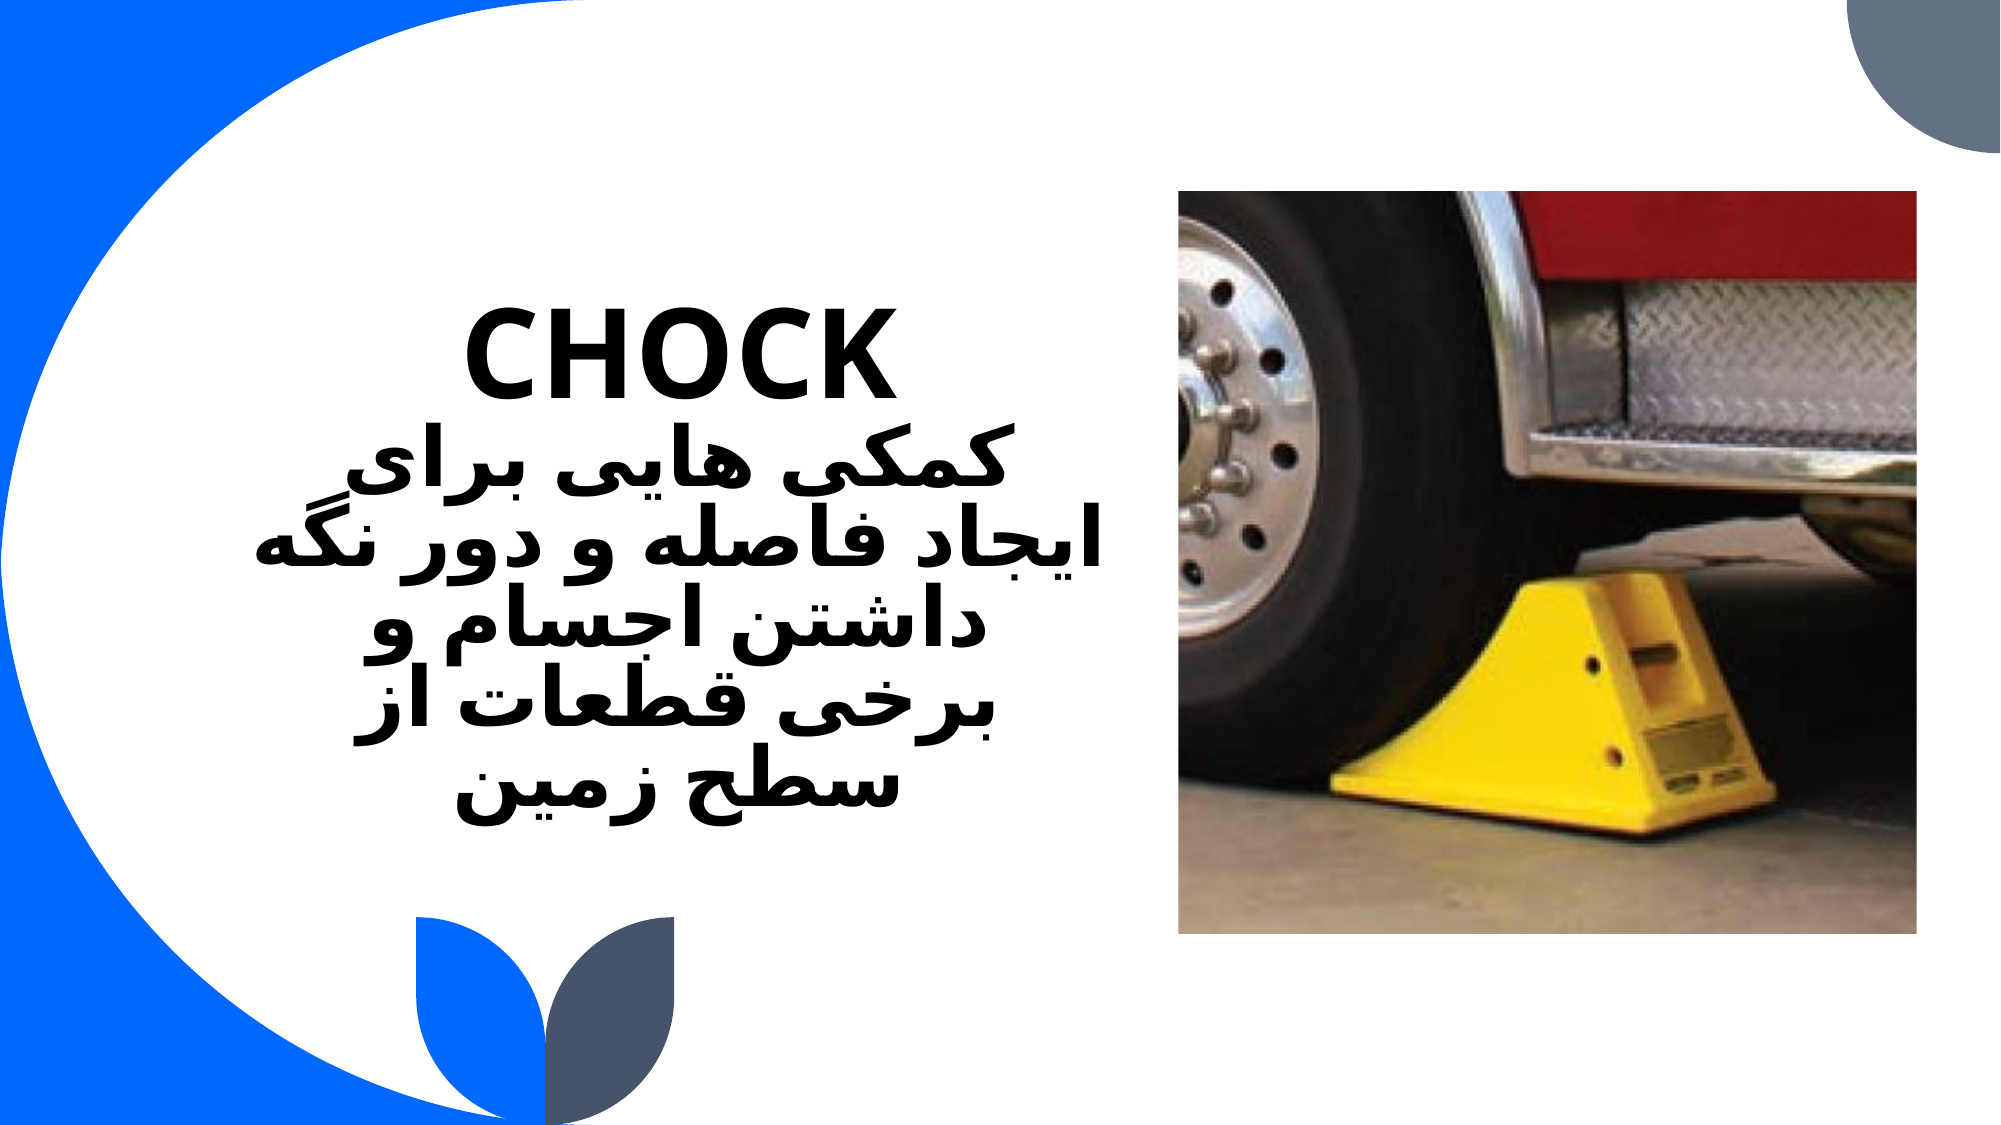

# CHOCK کمکی هایی برای ایجاد فاصله و دور نگه داشتن اجسام و برخی قطعات از سطح زمین